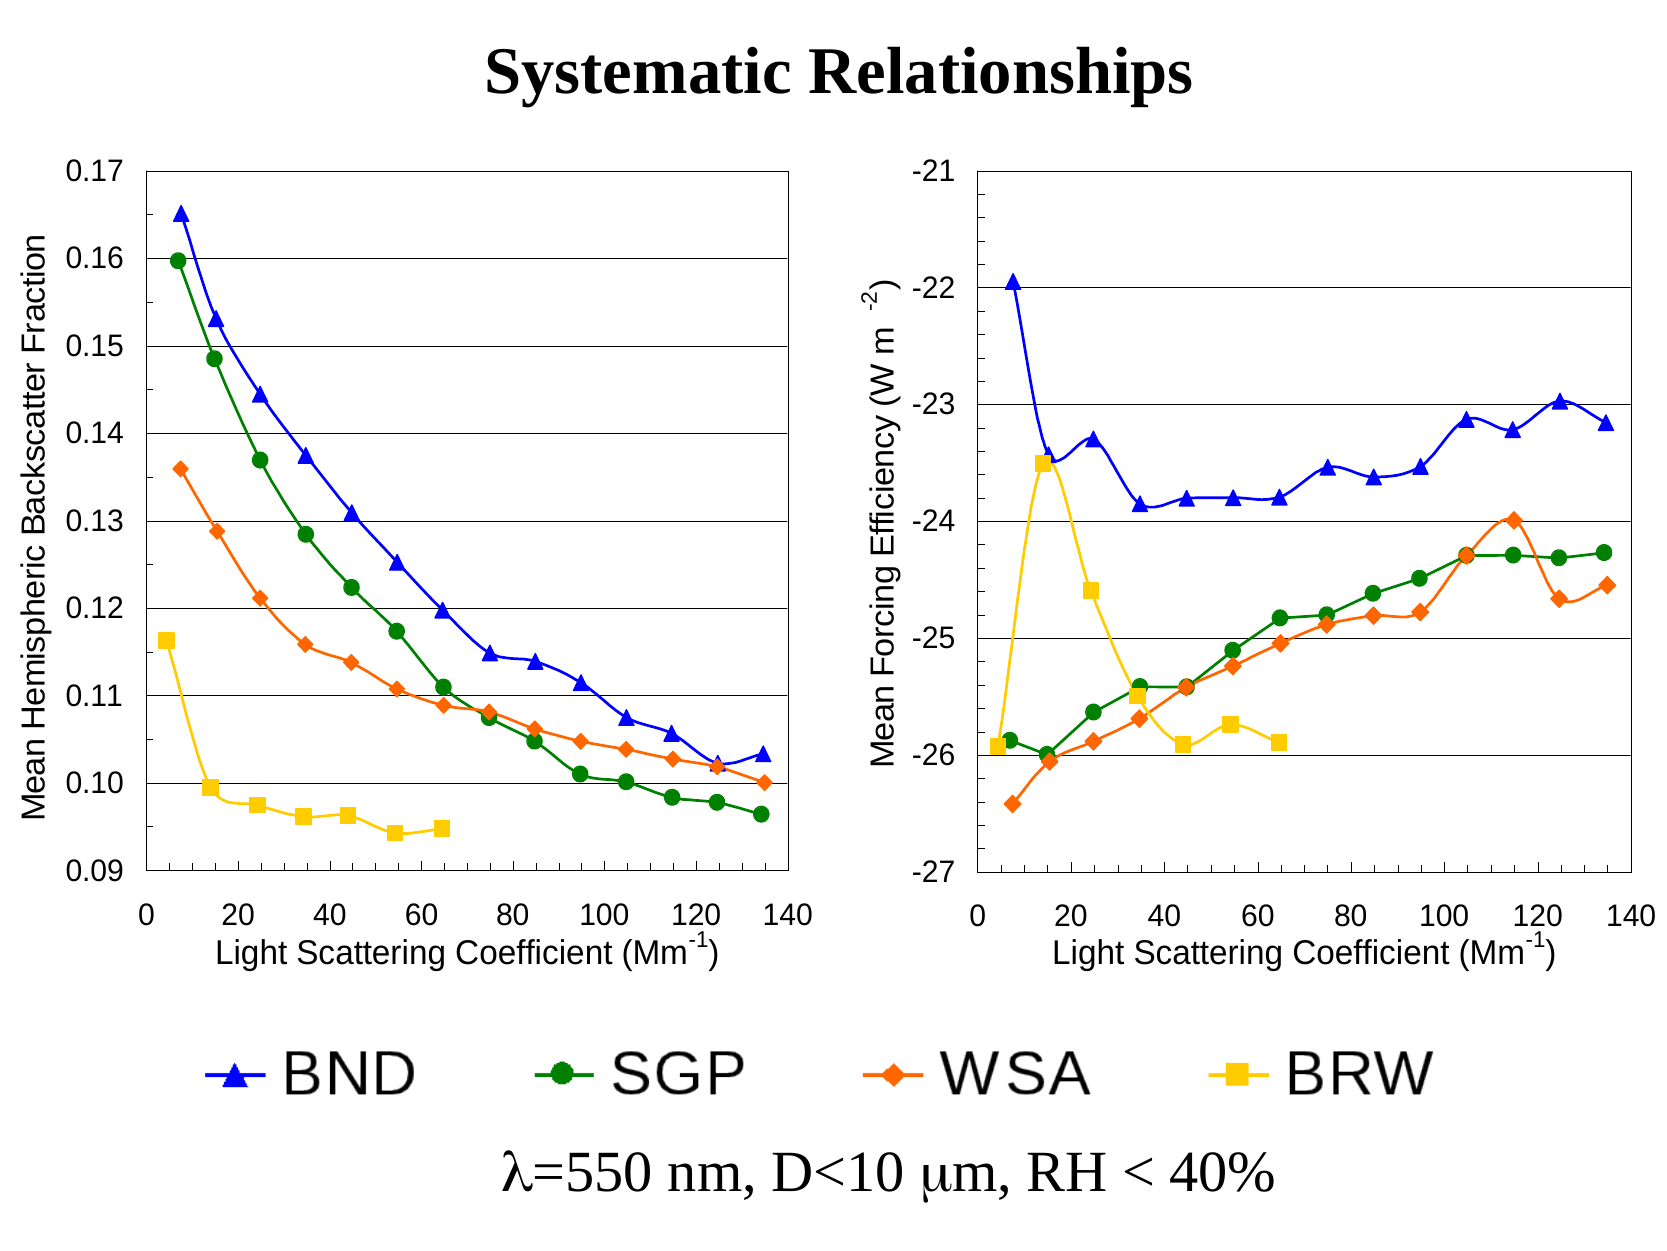

# Systematic Relationships
=550 nm, D<10 m, RH < 40%